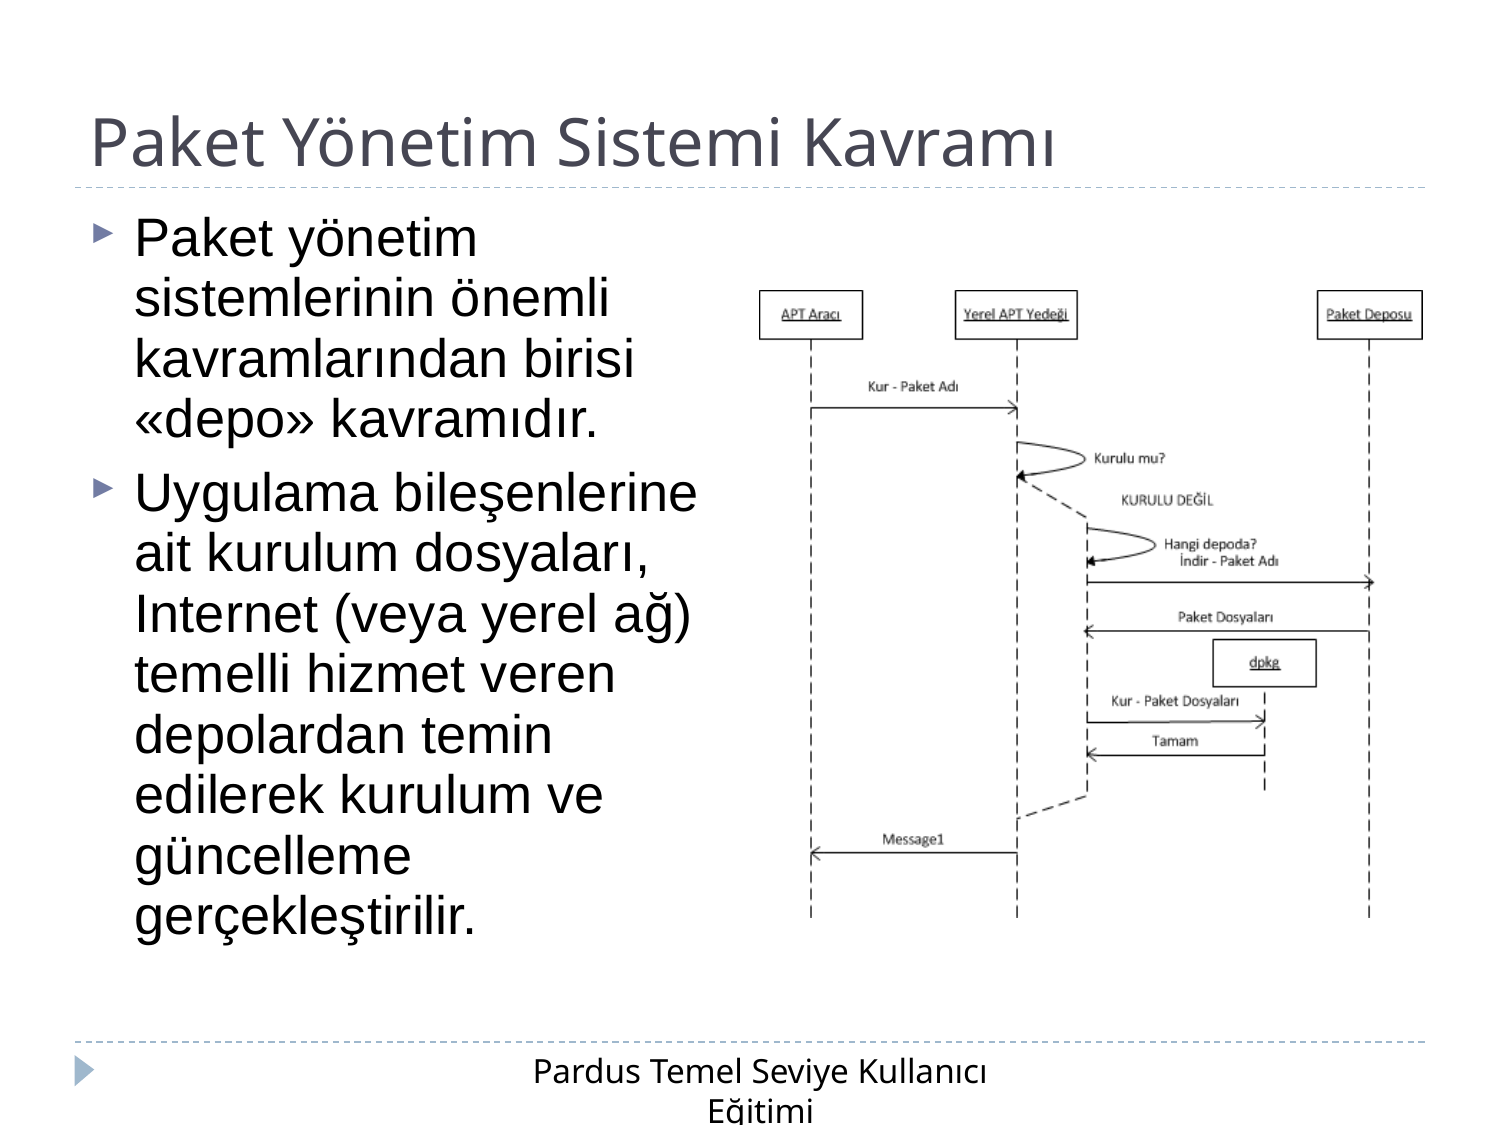

# Paket Yönetim Sistemi Kavramı
Paket yönetim sistemlerinin önemli kavramlarından birisi «depo» kavramıdır.
Uygulama bileşenlerine ait kurulum dosyaları, Internet (veya yerel ağ) temelli hizmet veren depolardan temin edilerek kurulum ve güncelleme gerçekleştirilir.